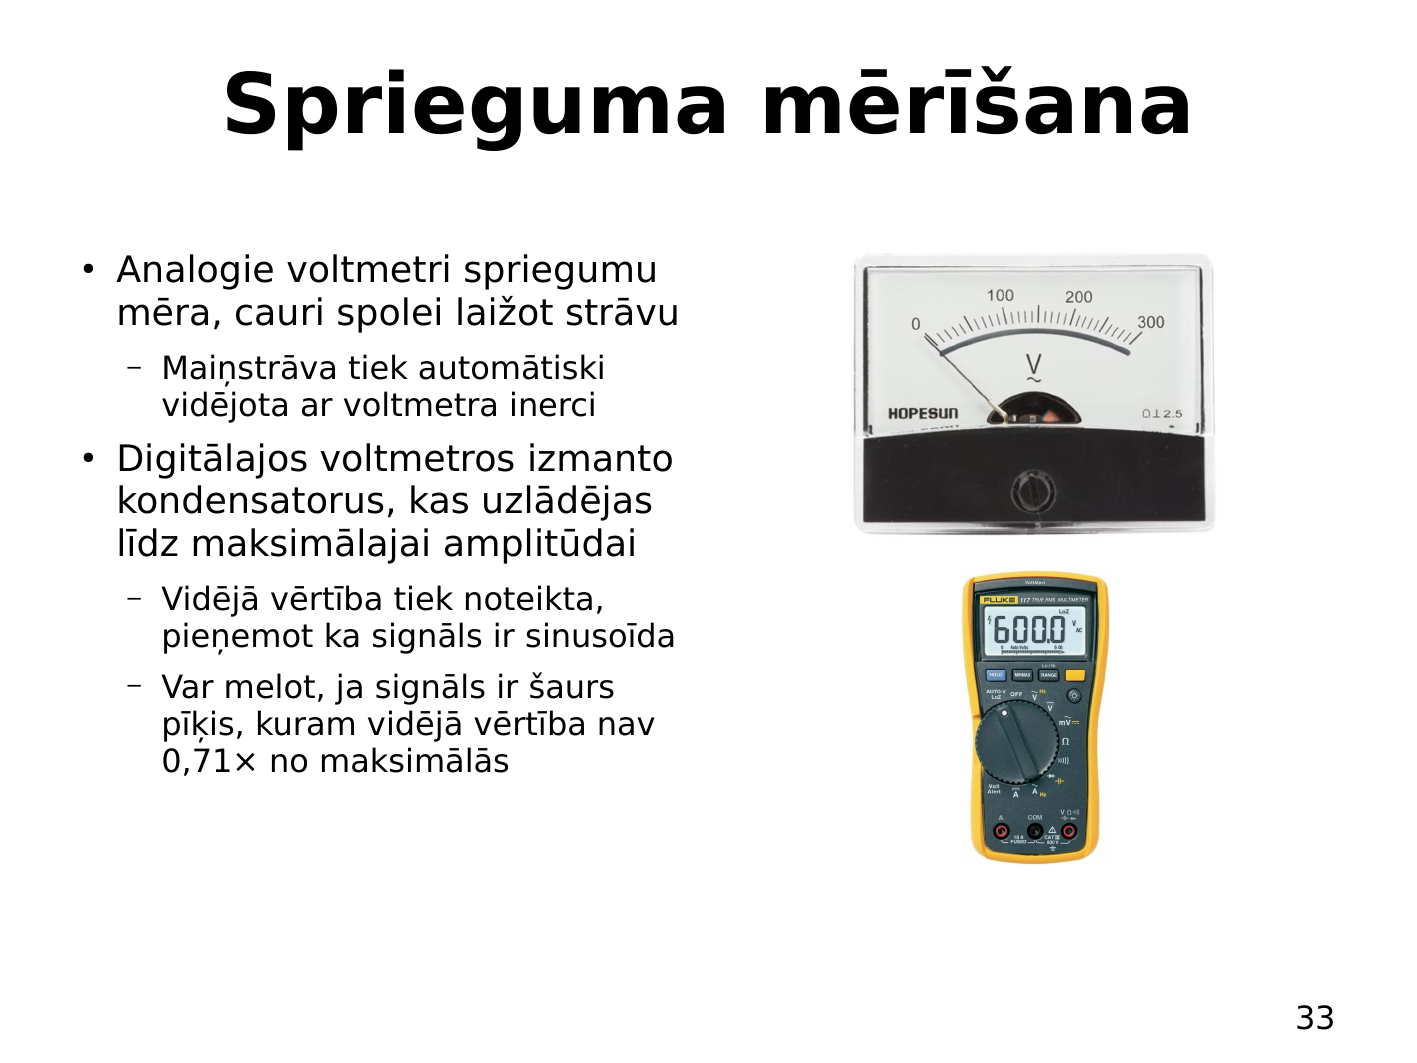

# Sprieguma mērīšana
Analogie voltmetri spriegumu mēra, cauri spolei laižot strāvu
Maiņstrāva tiek automātiski vidējota ar voltmetra inerci
Digitālajos voltmetros izmanto kondensatorus, kas uzlādējas līdz maksimālajai amplitūdai
Vidējā vērtība tiek noteikta, pieņemot ka signāls ir sinusoīda
Var melot, ja signāls ir šaurs pīķis, kuram vidējā vērtība nav 0,71× no maksimālās